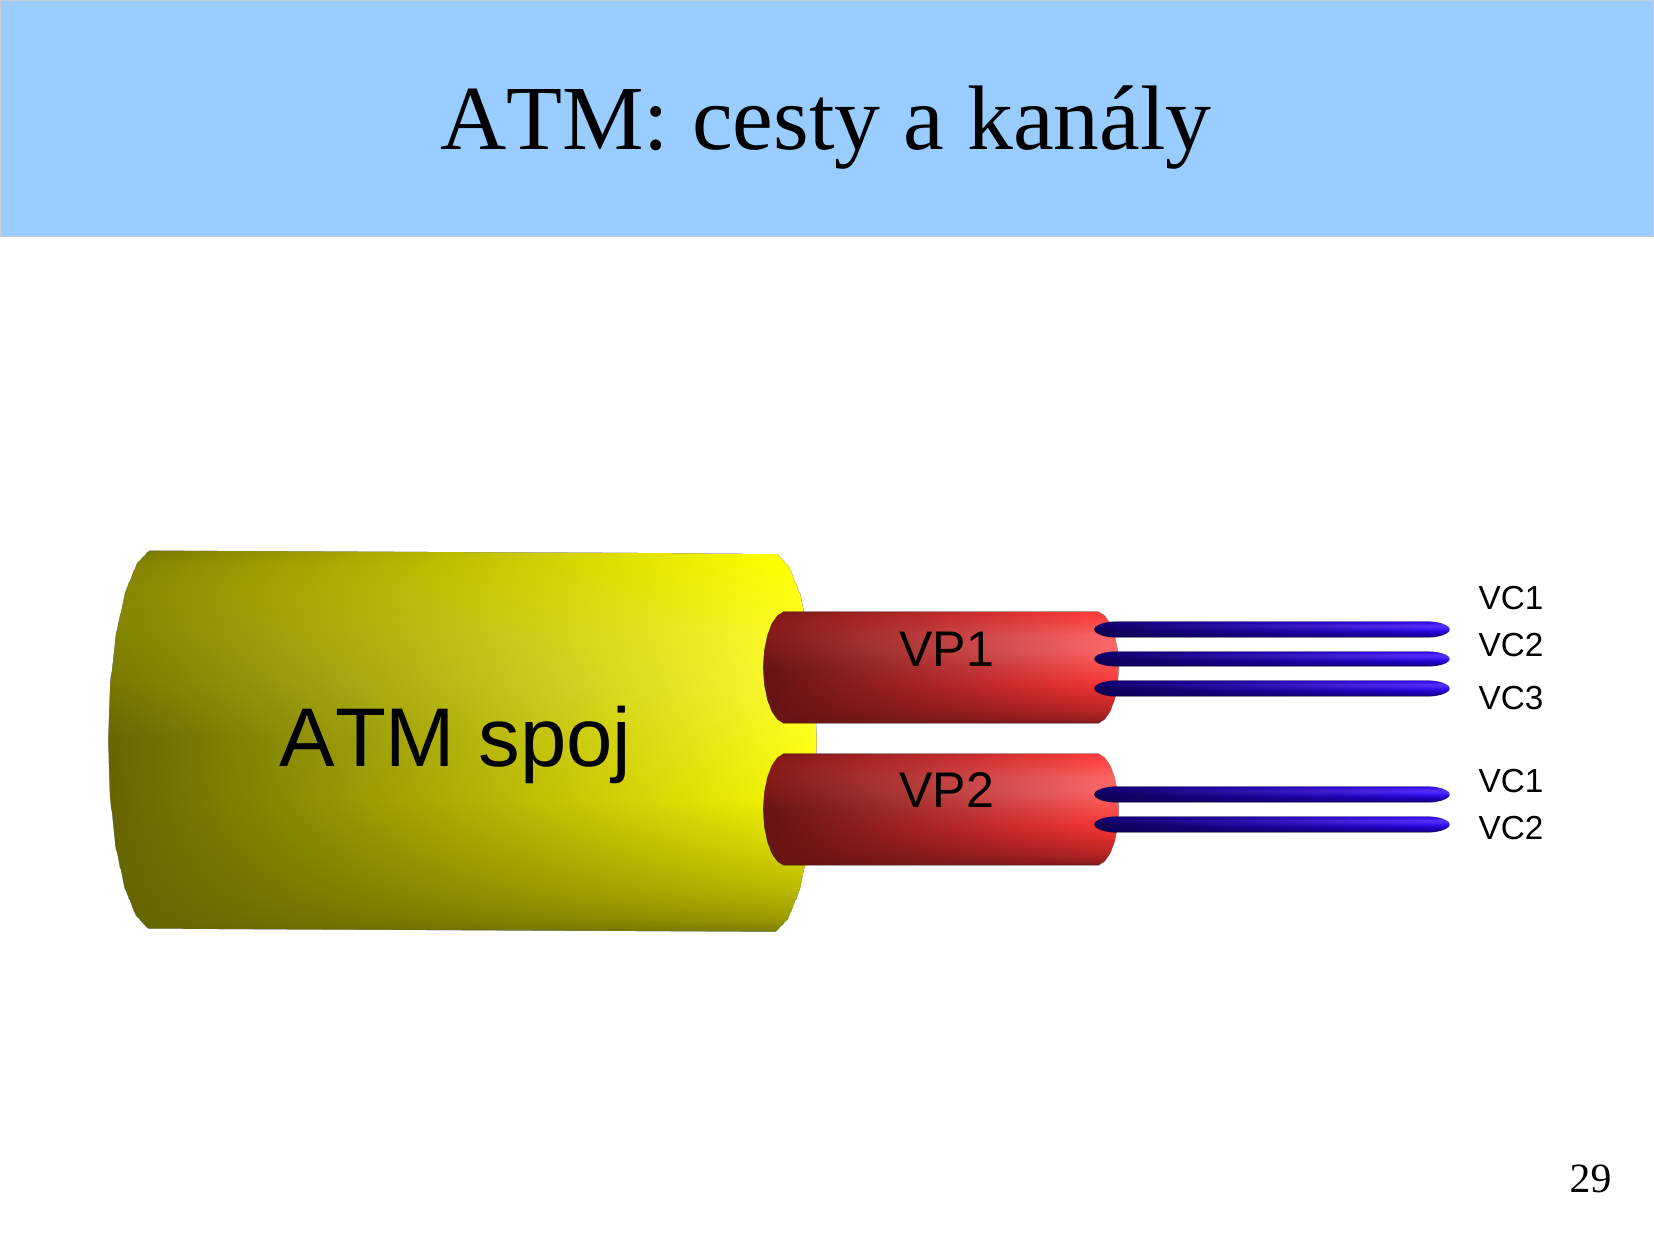

# ATM: cesty a kanály
VC1
VP1
VC2
VC3
ATM spoj
VP2
VC1
VC2